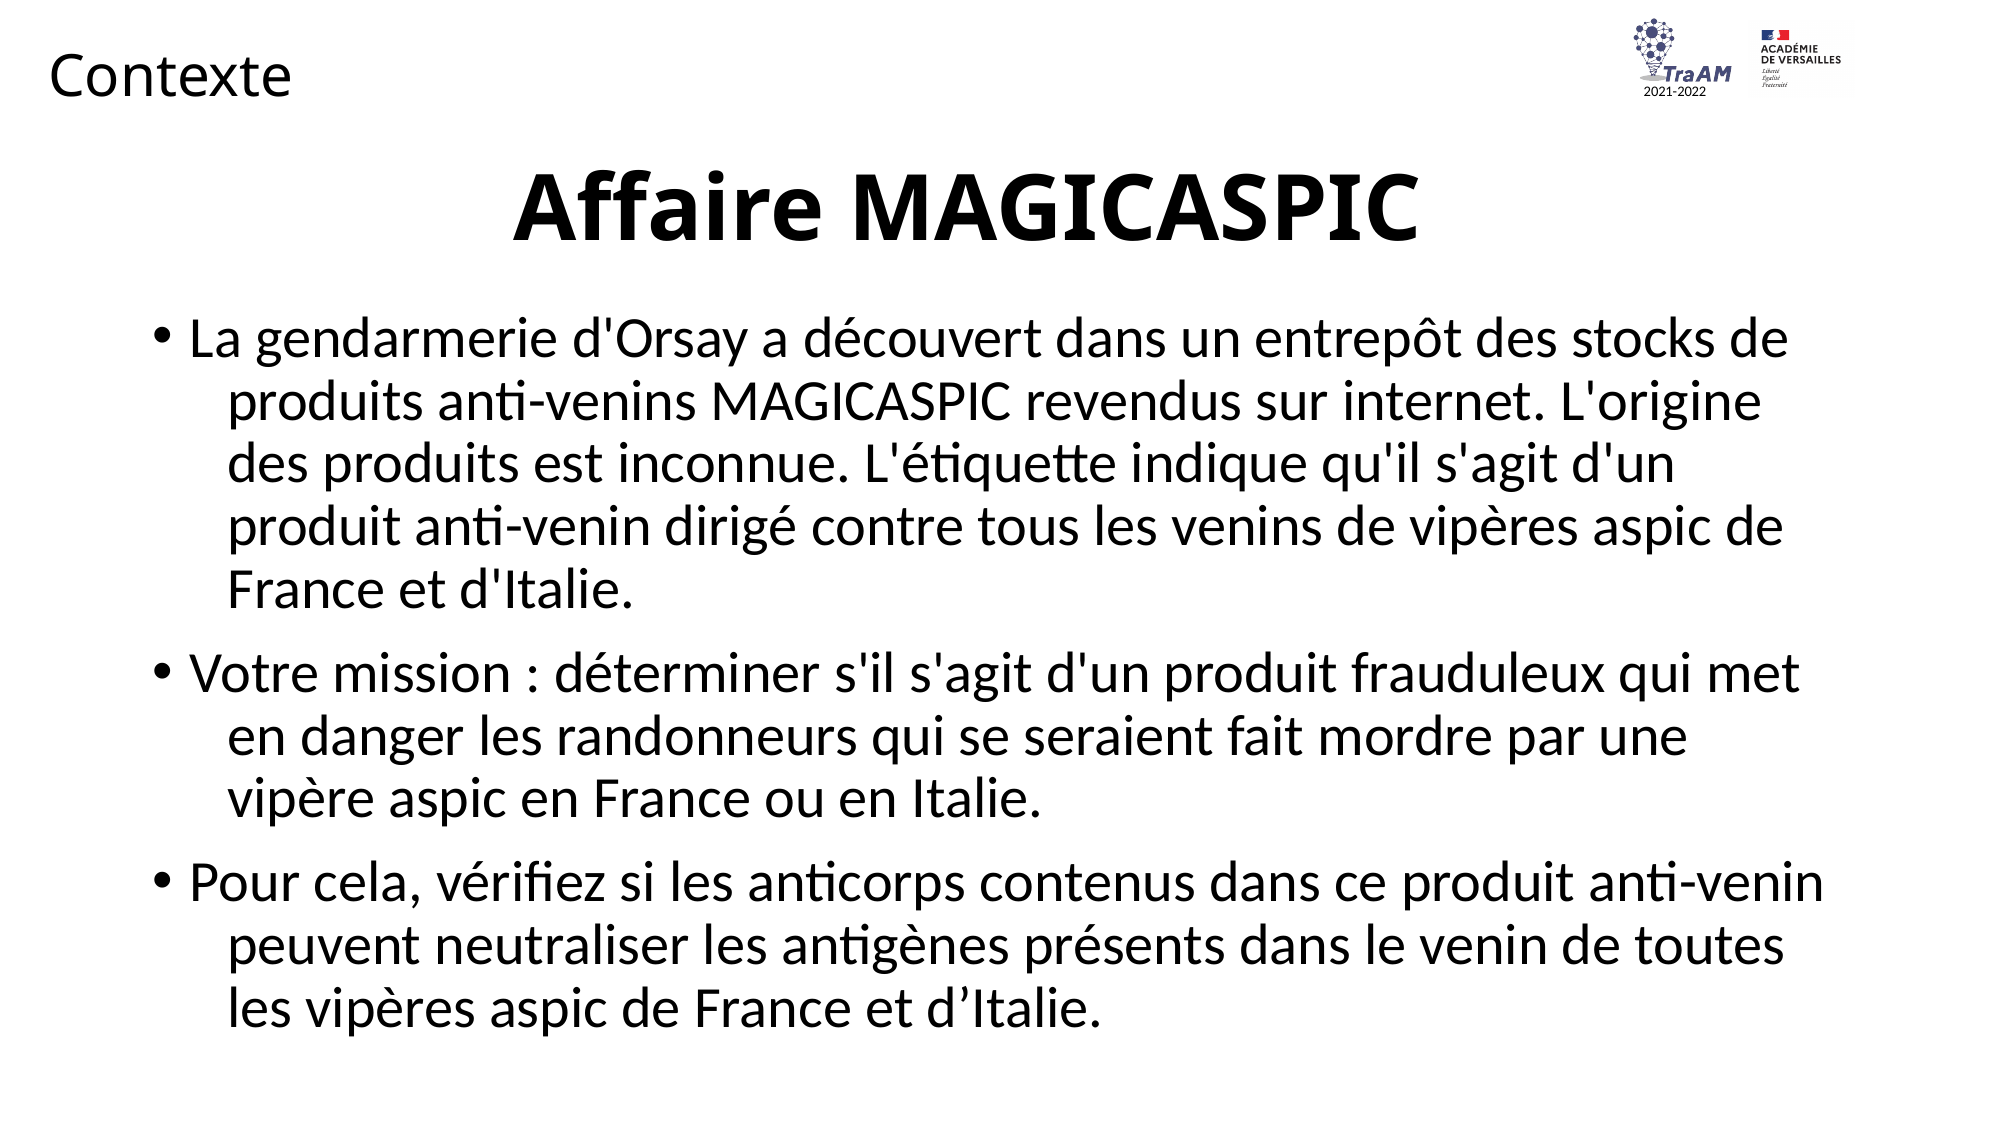

Contexte
# Affaire MAGICASPIC
La gendarmerie d'Orsay a découvert dans un entrepôt des stocks de produits anti-venins MAGICASPIC revendus sur internet. L'origine des produits est inconnue. L'étiquette indique qu'il s'agit d'un produit anti-venin dirigé contre tous les venins de vipères aspic de France et d'Italie.
Votre mission : déterminer s'il s'agit d'un produit frauduleux qui met en danger les randonneurs qui se seraient fait mordre par une vipère aspic en France ou en Italie.
Pour cela, vérifiez si les anticorps contenus dans ce produit anti-venin peuvent neutraliser les antigènes présents dans le venin de toutes les vipères aspic de France et d’Italie.